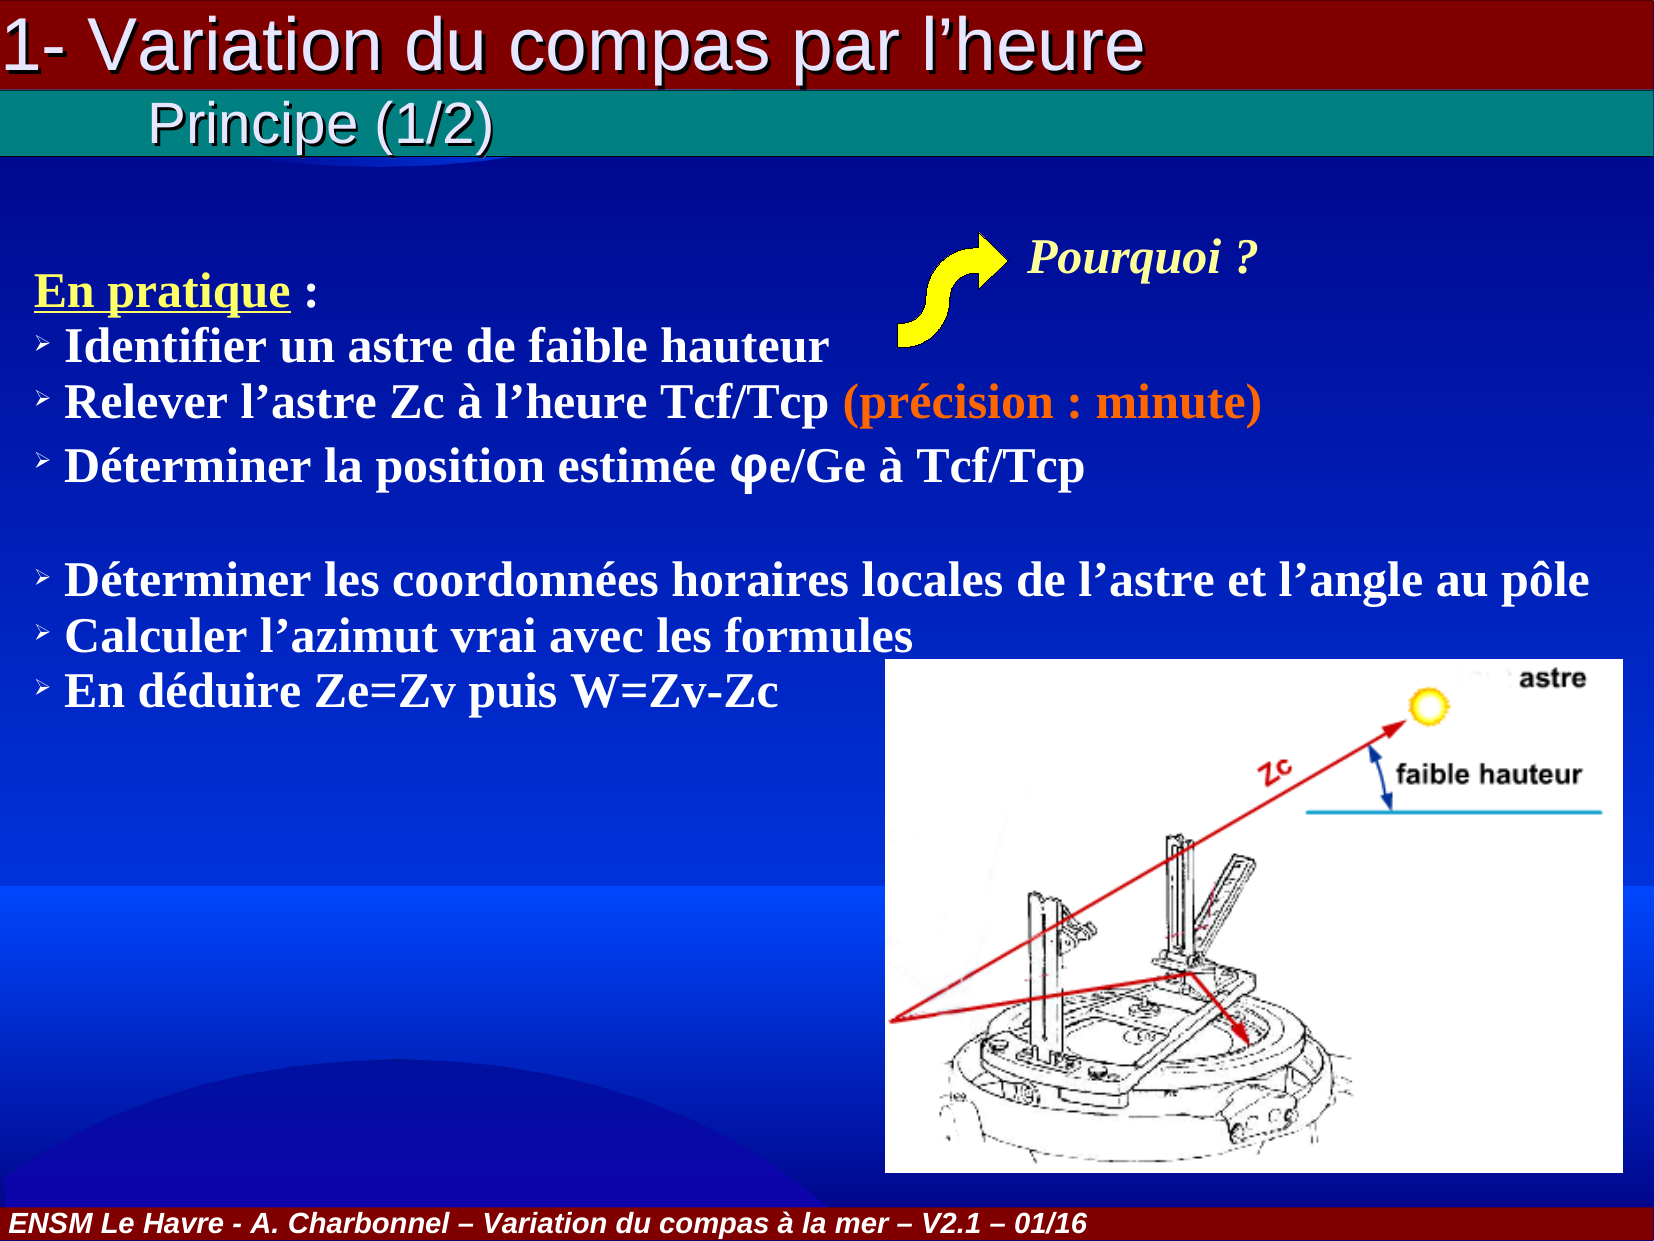

1- Variation du compas par l’heure
# Principe (1/2)
Pourquoi ?
En pratique :
 Identifier un astre de faible hauteur
 Relever l’astre Zc à l’heure Tcf/Tcp (précision : minute)
 Déterminer la position estimée φe/Ge à Tcf/Tcp
 Déterminer les coordonnées horaires locales de l’astre et l’angle au pôle
 Calculer l’azimut vrai avec les formules
 En déduire Ze=Zv puis W=Zv-Zc
 ENSM Le Havre - A. Charbonnel – Variation du compas à la mer – V2.1 – 01/16